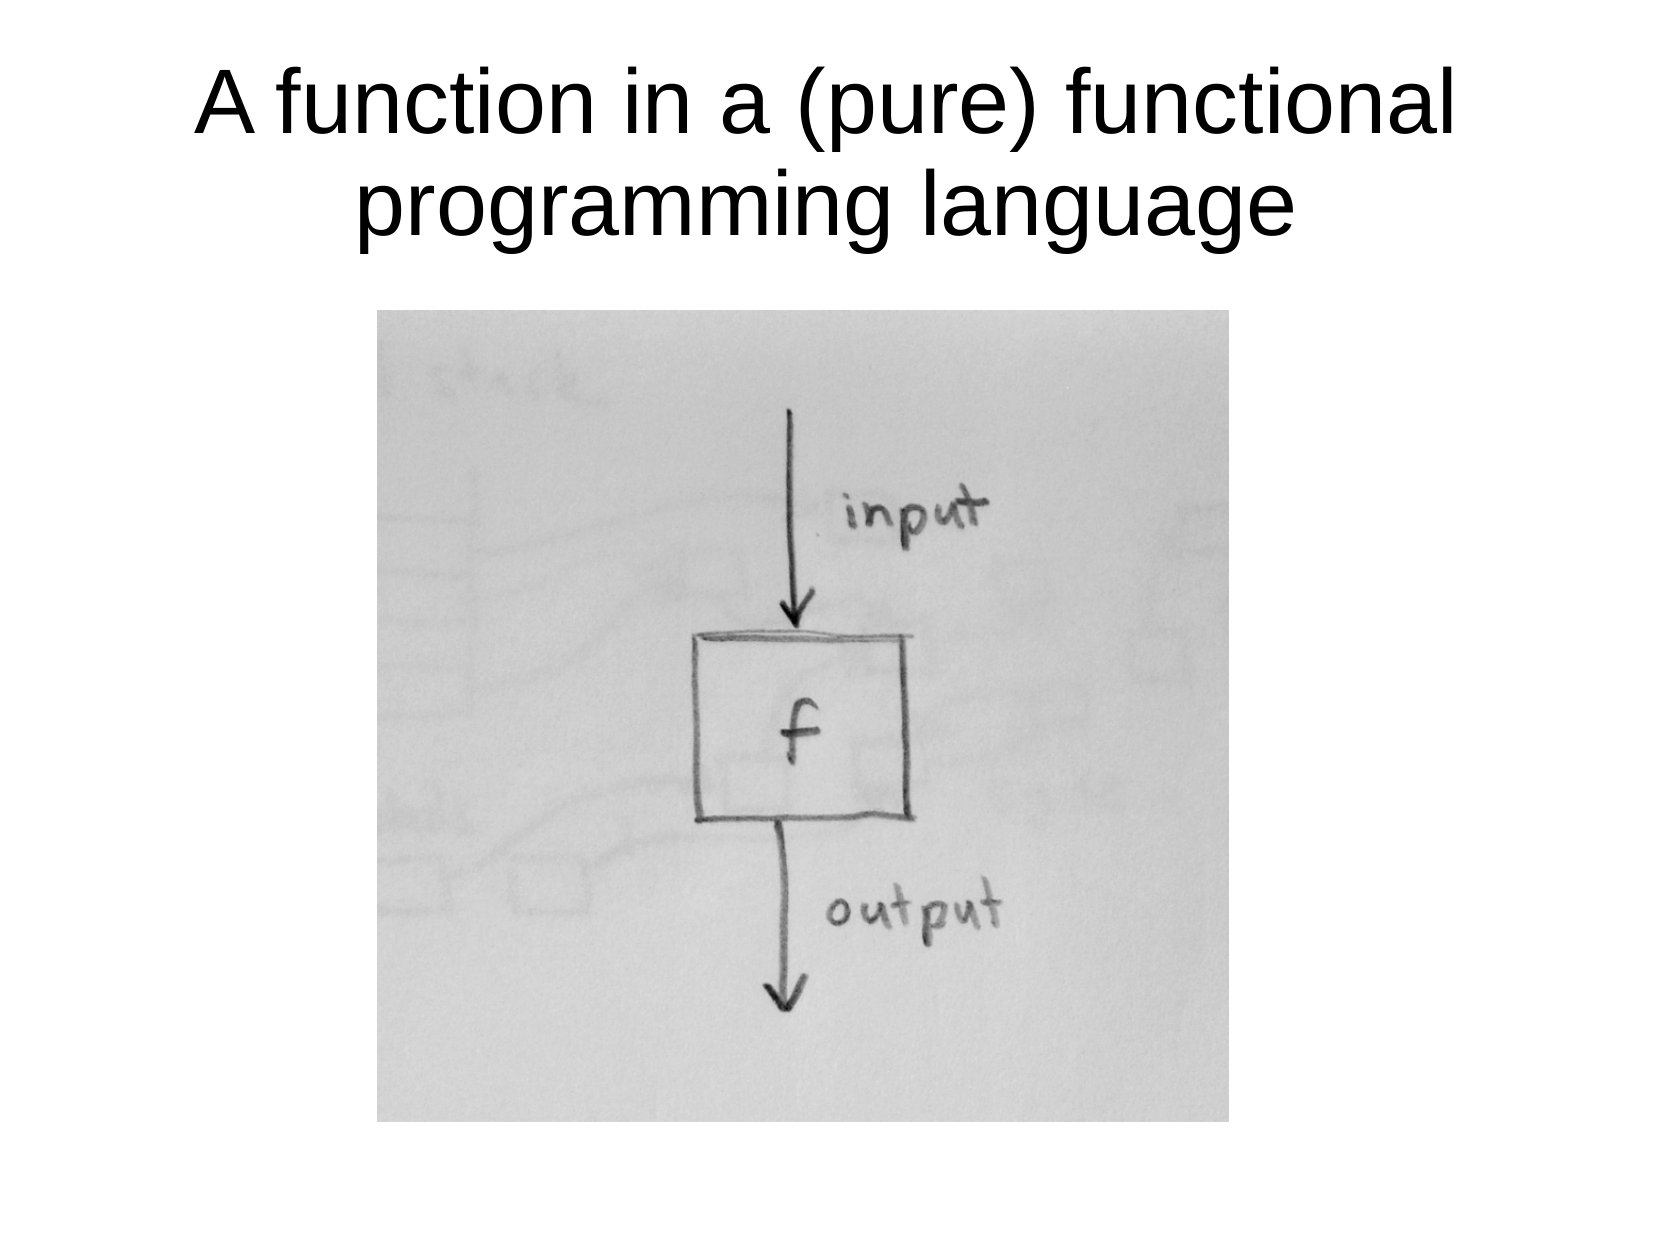

# A function in a (pure) functional programming language